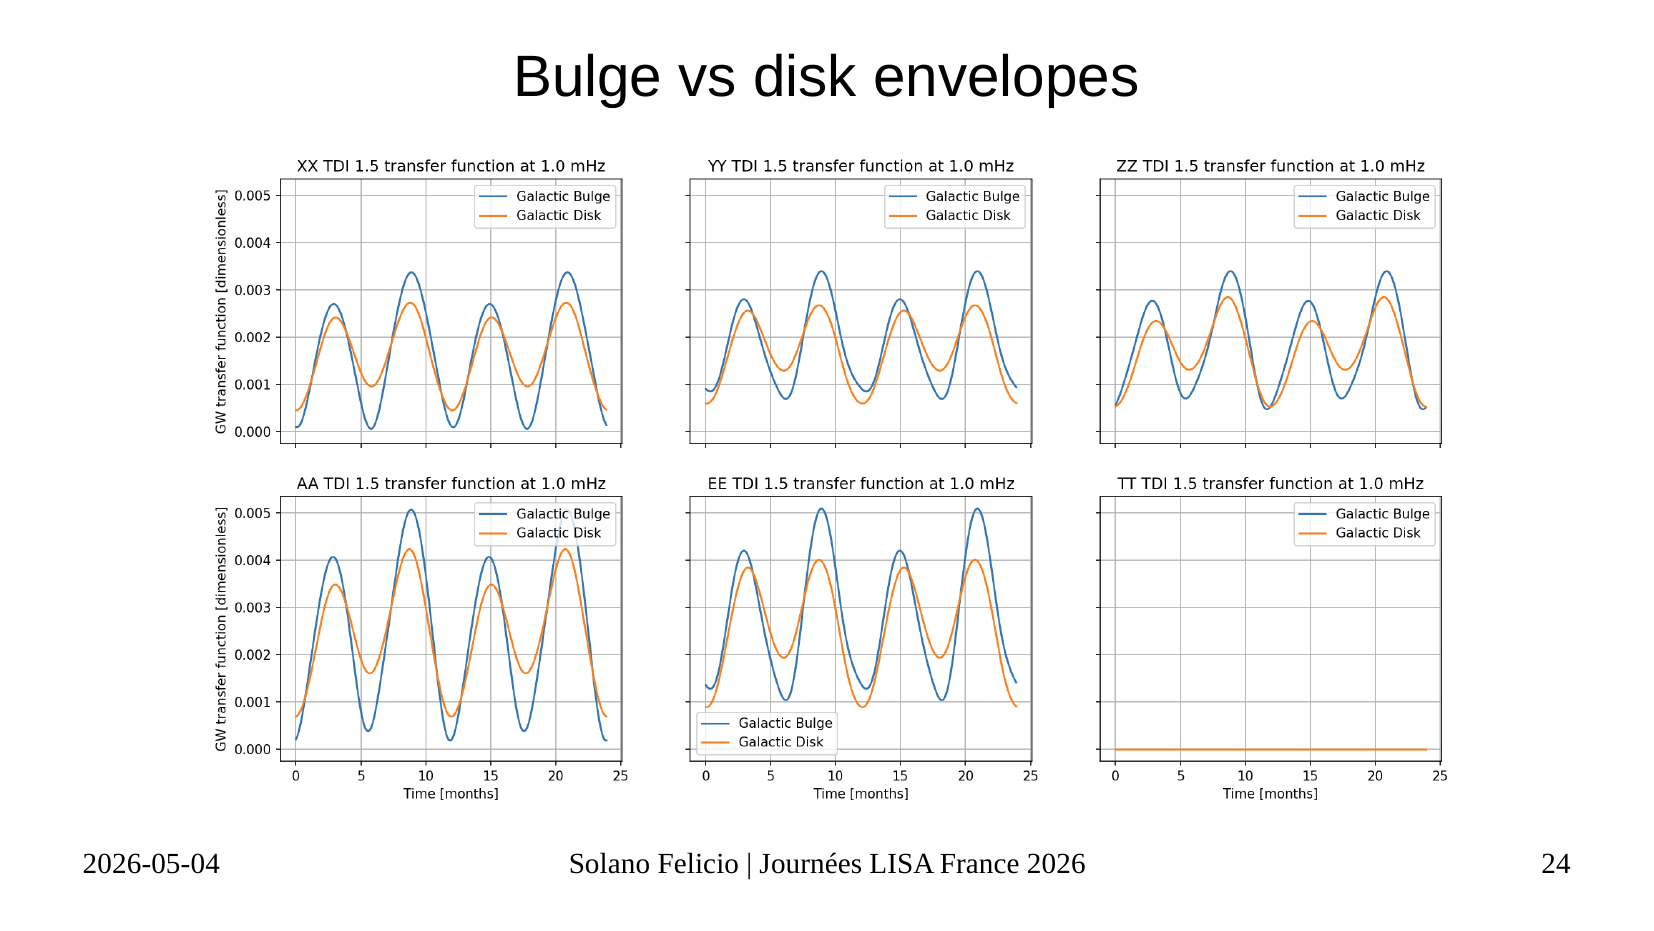

# Bulge vs disk envelopes
2026-05-04
Solano Felicio | Journées LISA France 2026
24